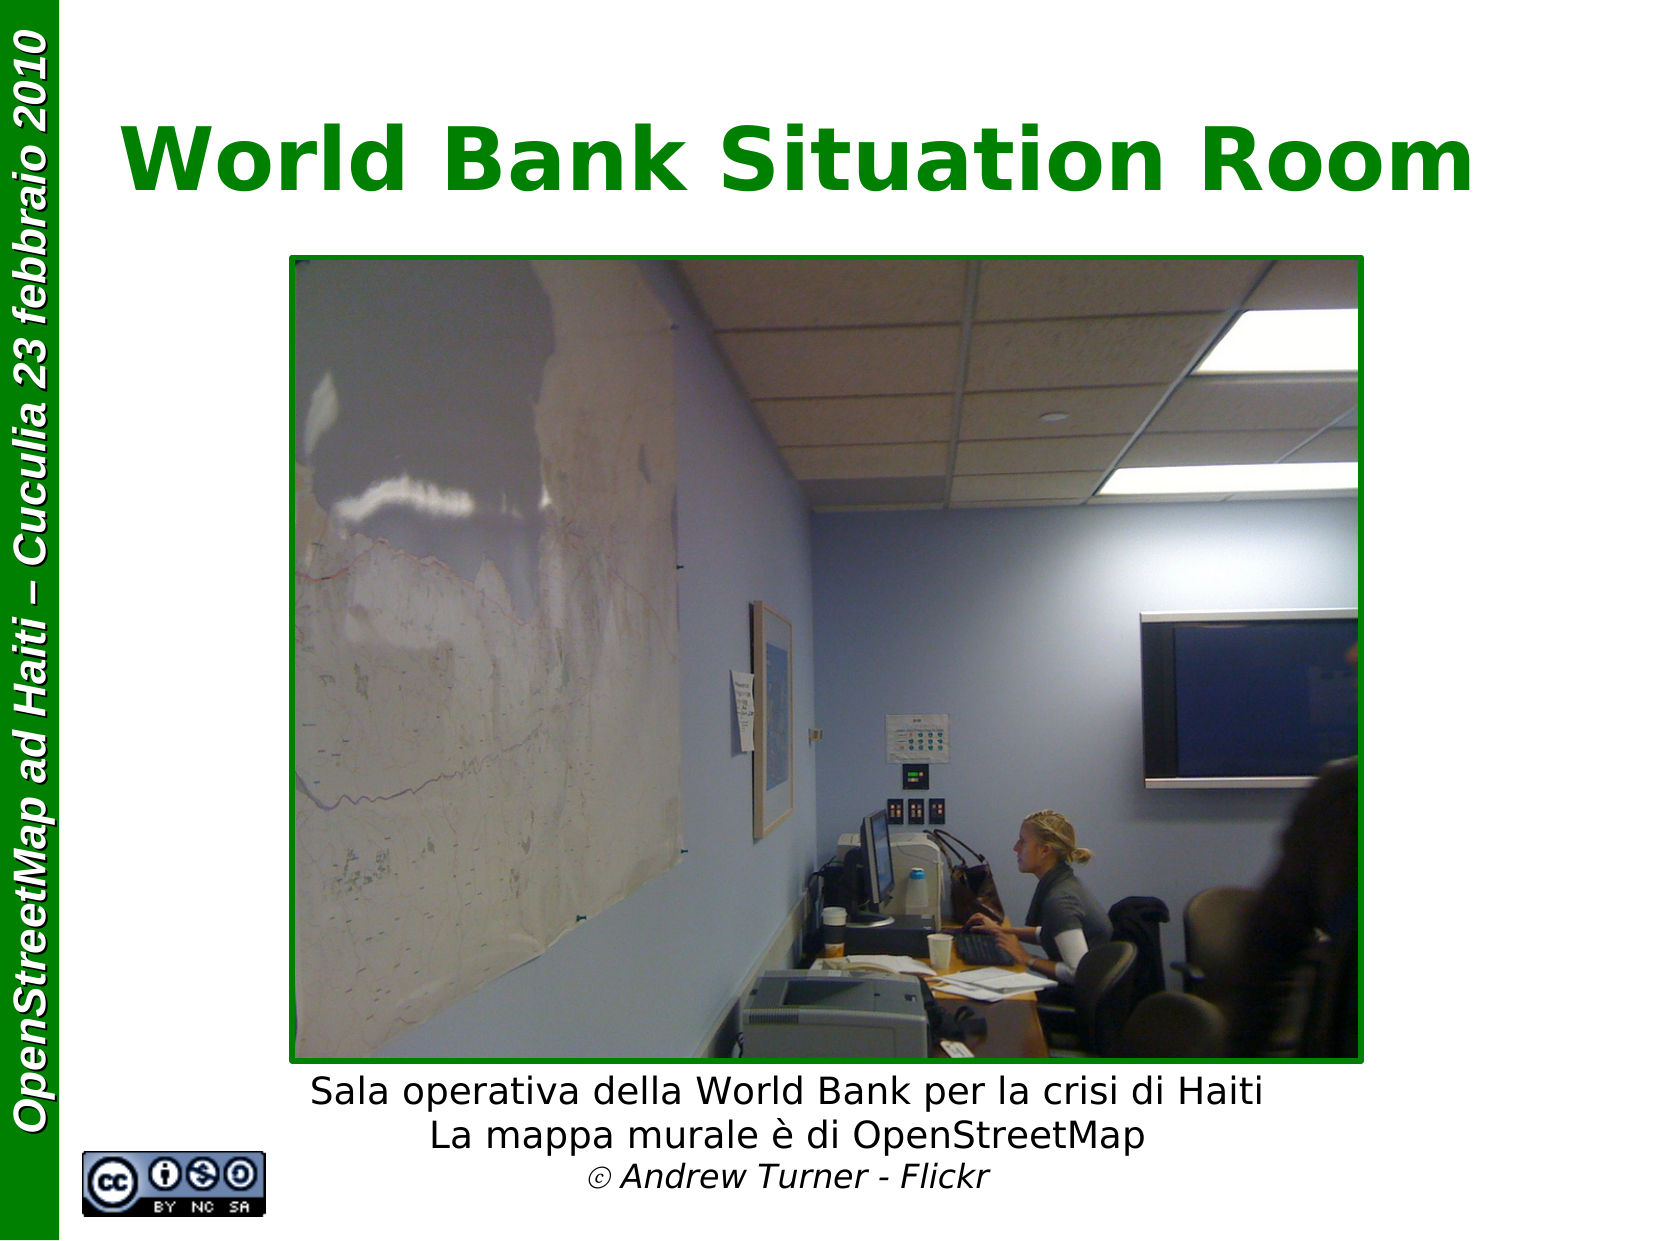

# World Bank Situation Room
Sala operativa della World Bank per la crisi di Haiti
La mappa murale è di OpenStreetMap
ⓒ Andrew Turner - Flickr